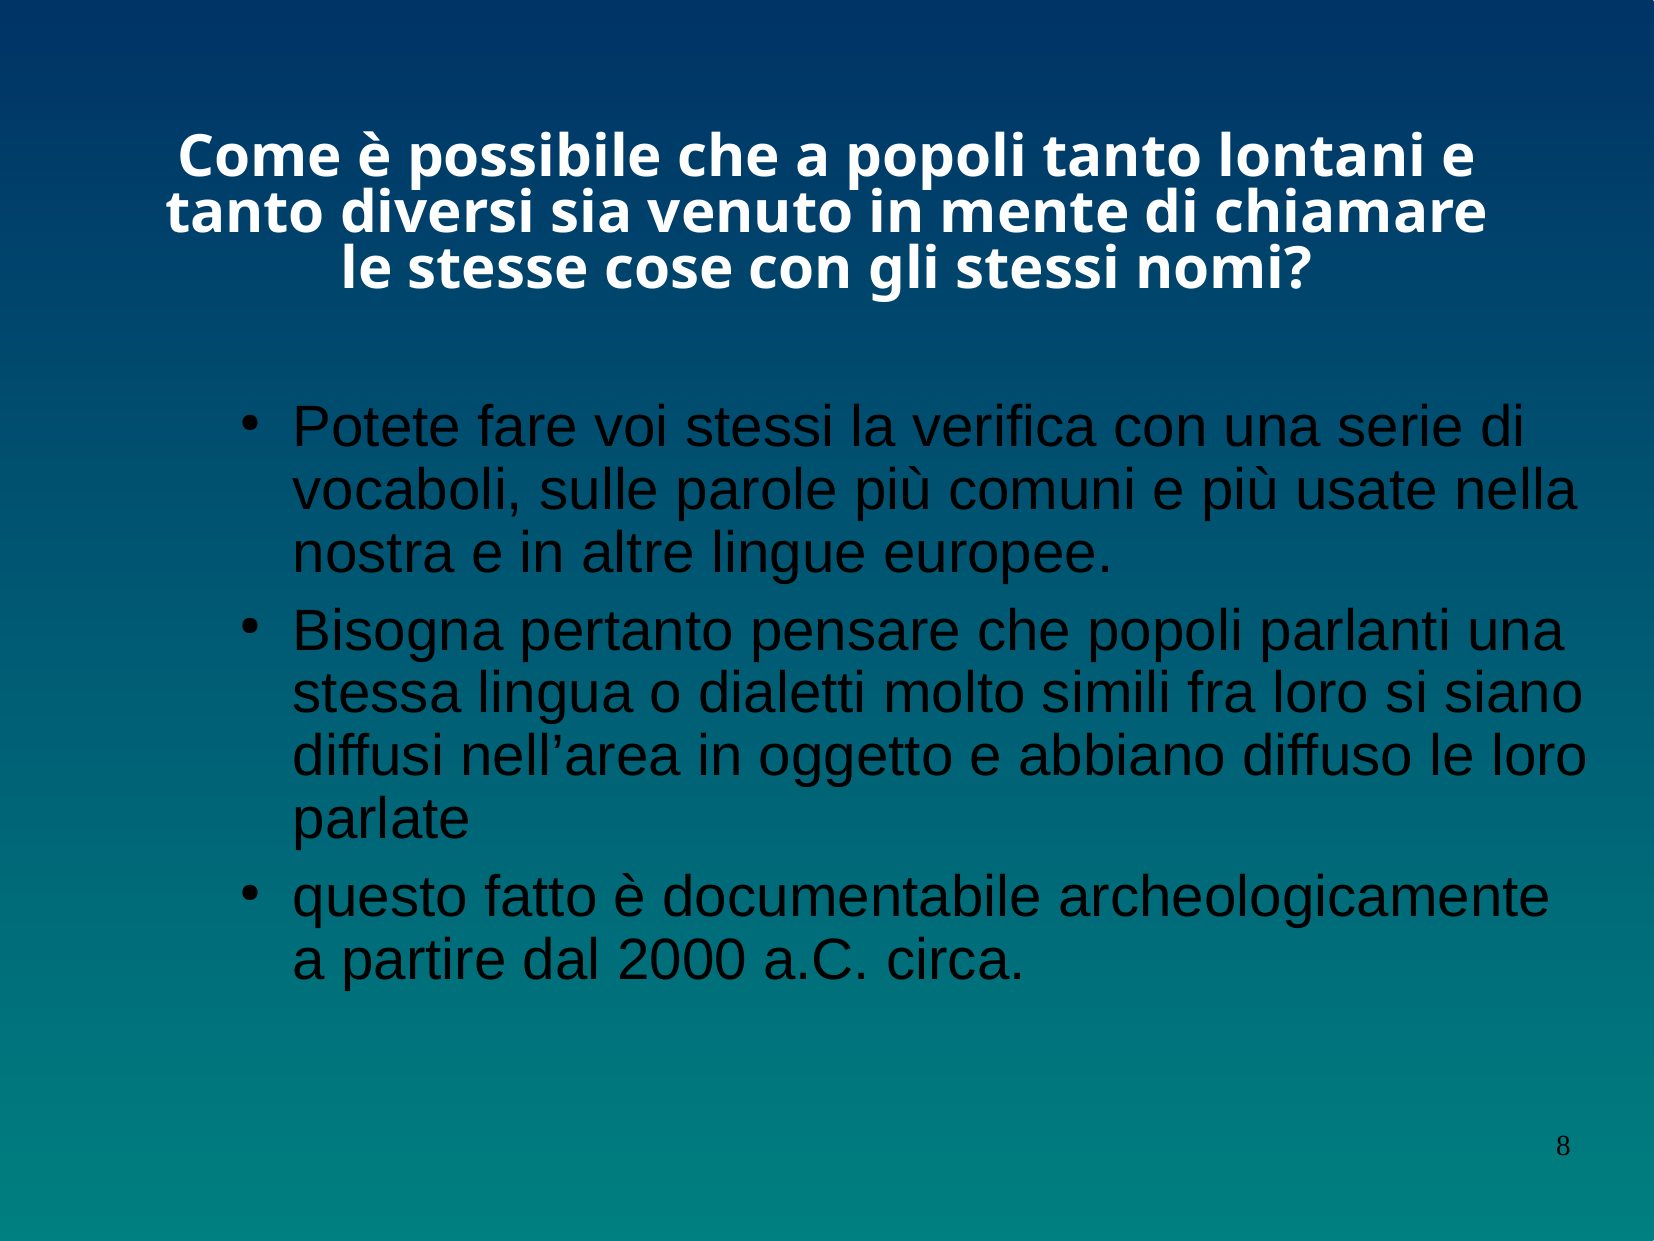

# Come è possibile che a popoli tanto lontani e tanto diversi sia venuto in mente di chiamare le stesse cose con gli stessi nomi?
Potete fare voi stessi la verifica con una serie di vocaboli, sulle parole più comuni e più usate nella nostra e in altre lingue europee.
Bisogna pertanto pensare che popoli parlanti una stessa lingua o dialetti molto simili fra loro si siano diffusi nell’area in oggetto e abbiano diffuso le loro parlate
questo fatto è documentabile archeologicamente a partire dal 2000 a.C. circa.
8